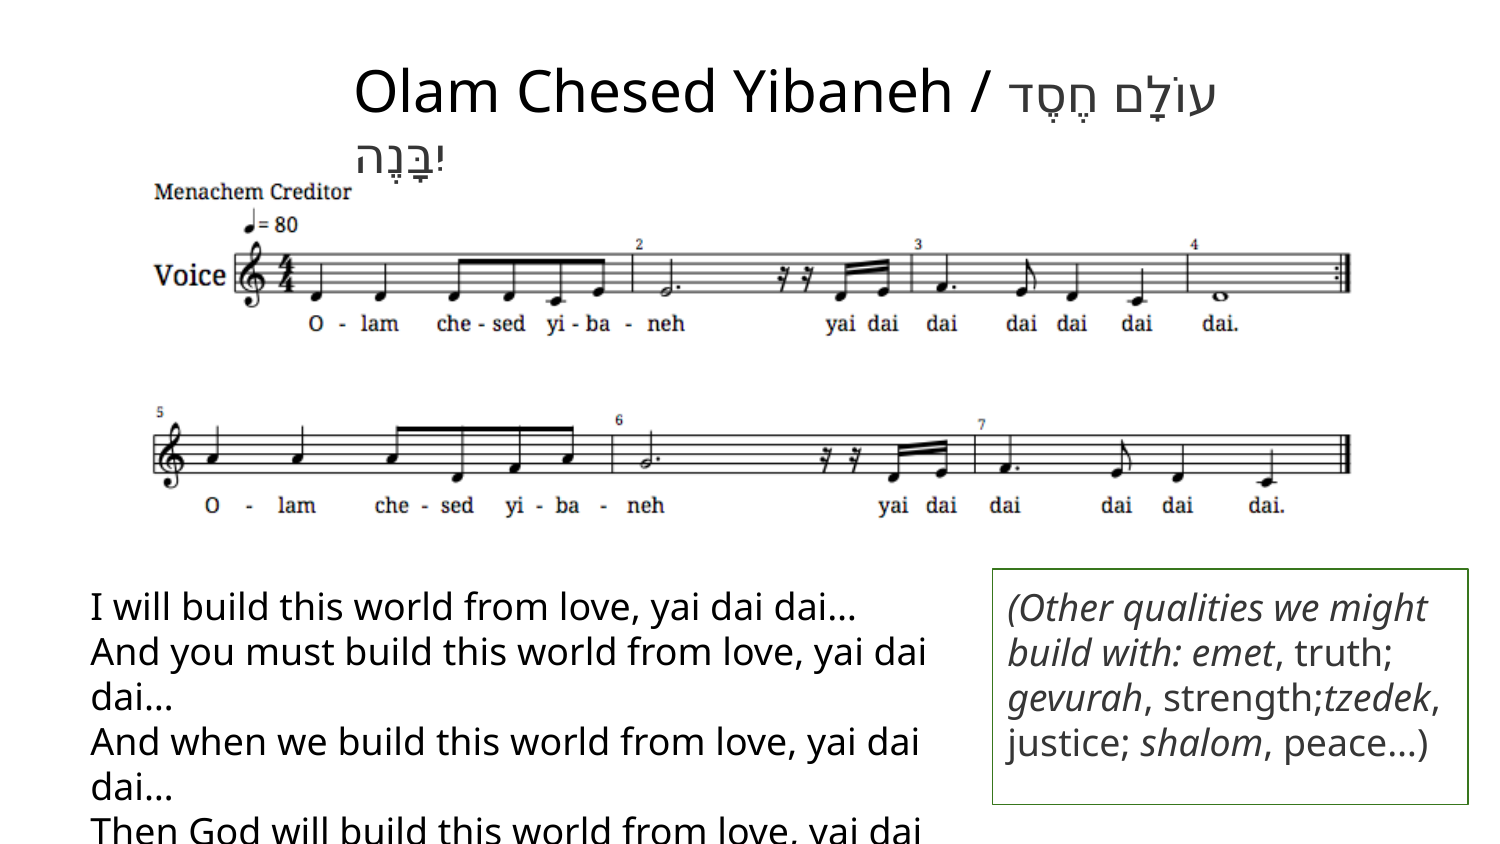

Olam Chesed Yibaneh / עוֹלָם חֶסֶד יִבָּנֶה
#
I will build this world from love, yai dai dai…
And you must build this world from love, yai dai dai…
And when we build this world from love, yai dai dai…
Then God will build this world from love, yai dai dai…
(Other qualities we might build with: emet, truth; gevurah, strength;tzedek, justice; shalom, peace…)